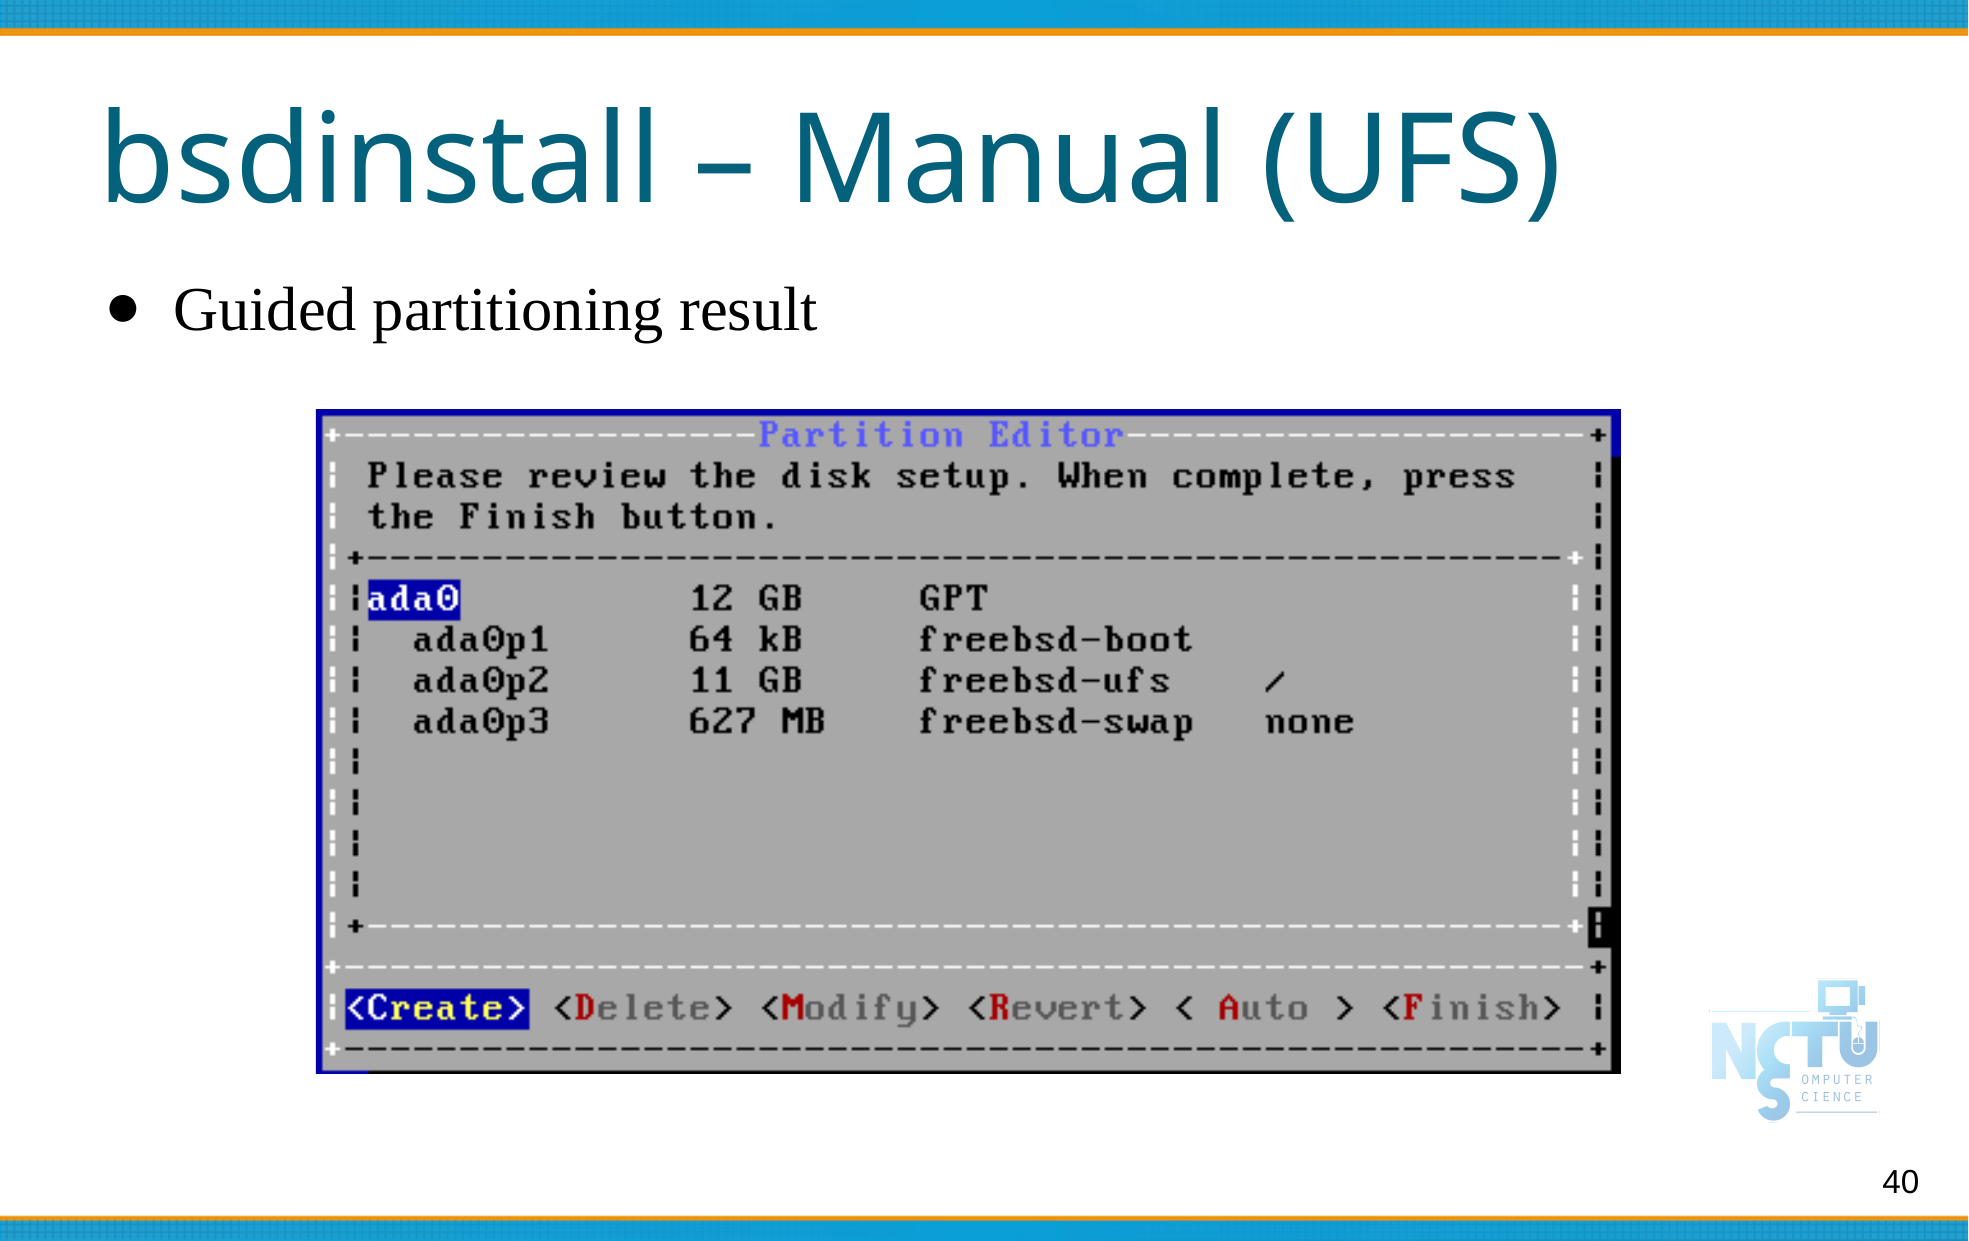

# bsdinstall – Manual (UFS)
Guided partitioning result